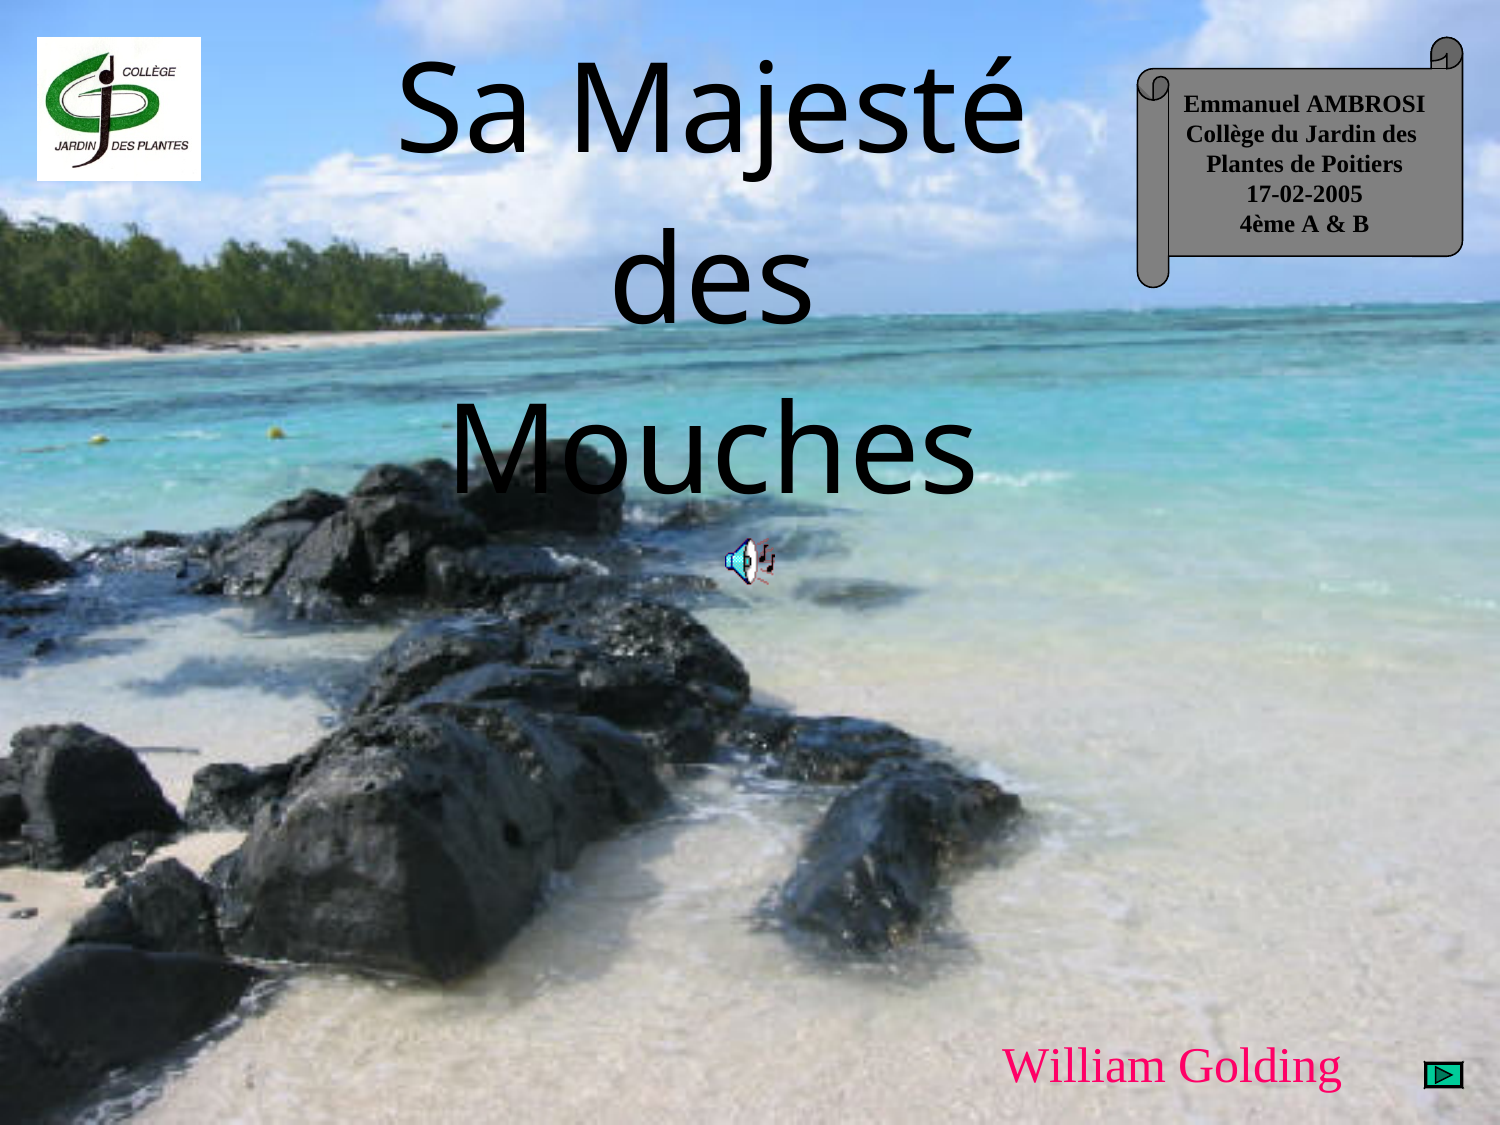

# Sa Majesté des Mouches
Emmanuel AMBROSI
Collège du Jardin des
Plantes de Poitiers
17-02-2005
4ème A & B
William Golding